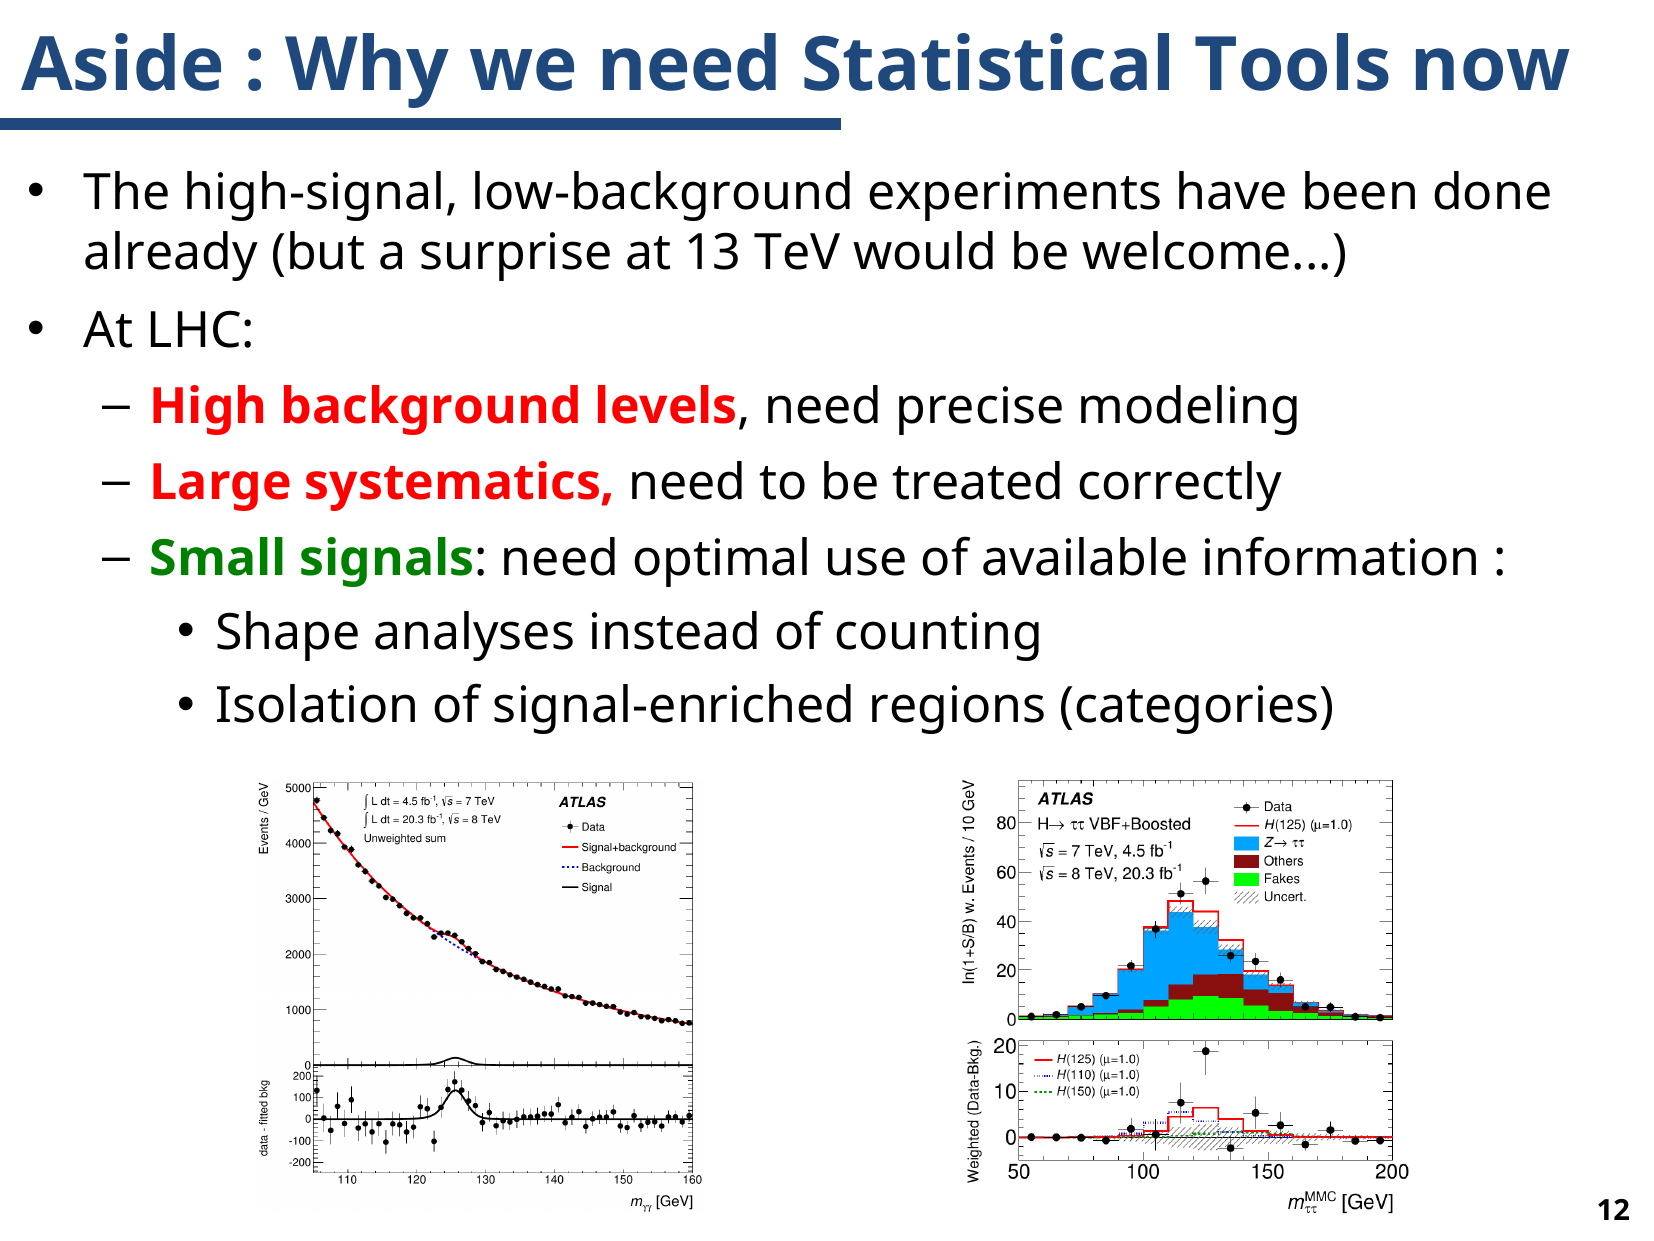

# Aside : Why we need Statistical Tools now
The high-signal, low-background experiments have been done already (but a surprise at 13 TeV would be welcome...)
At LHC:
High background levels, need precise modeling
Large systematics, need to be treated correctly
Small signals: need optimal use of available information :
Shape analyses instead of counting
Isolation of signal-enriched regions (categories)
12